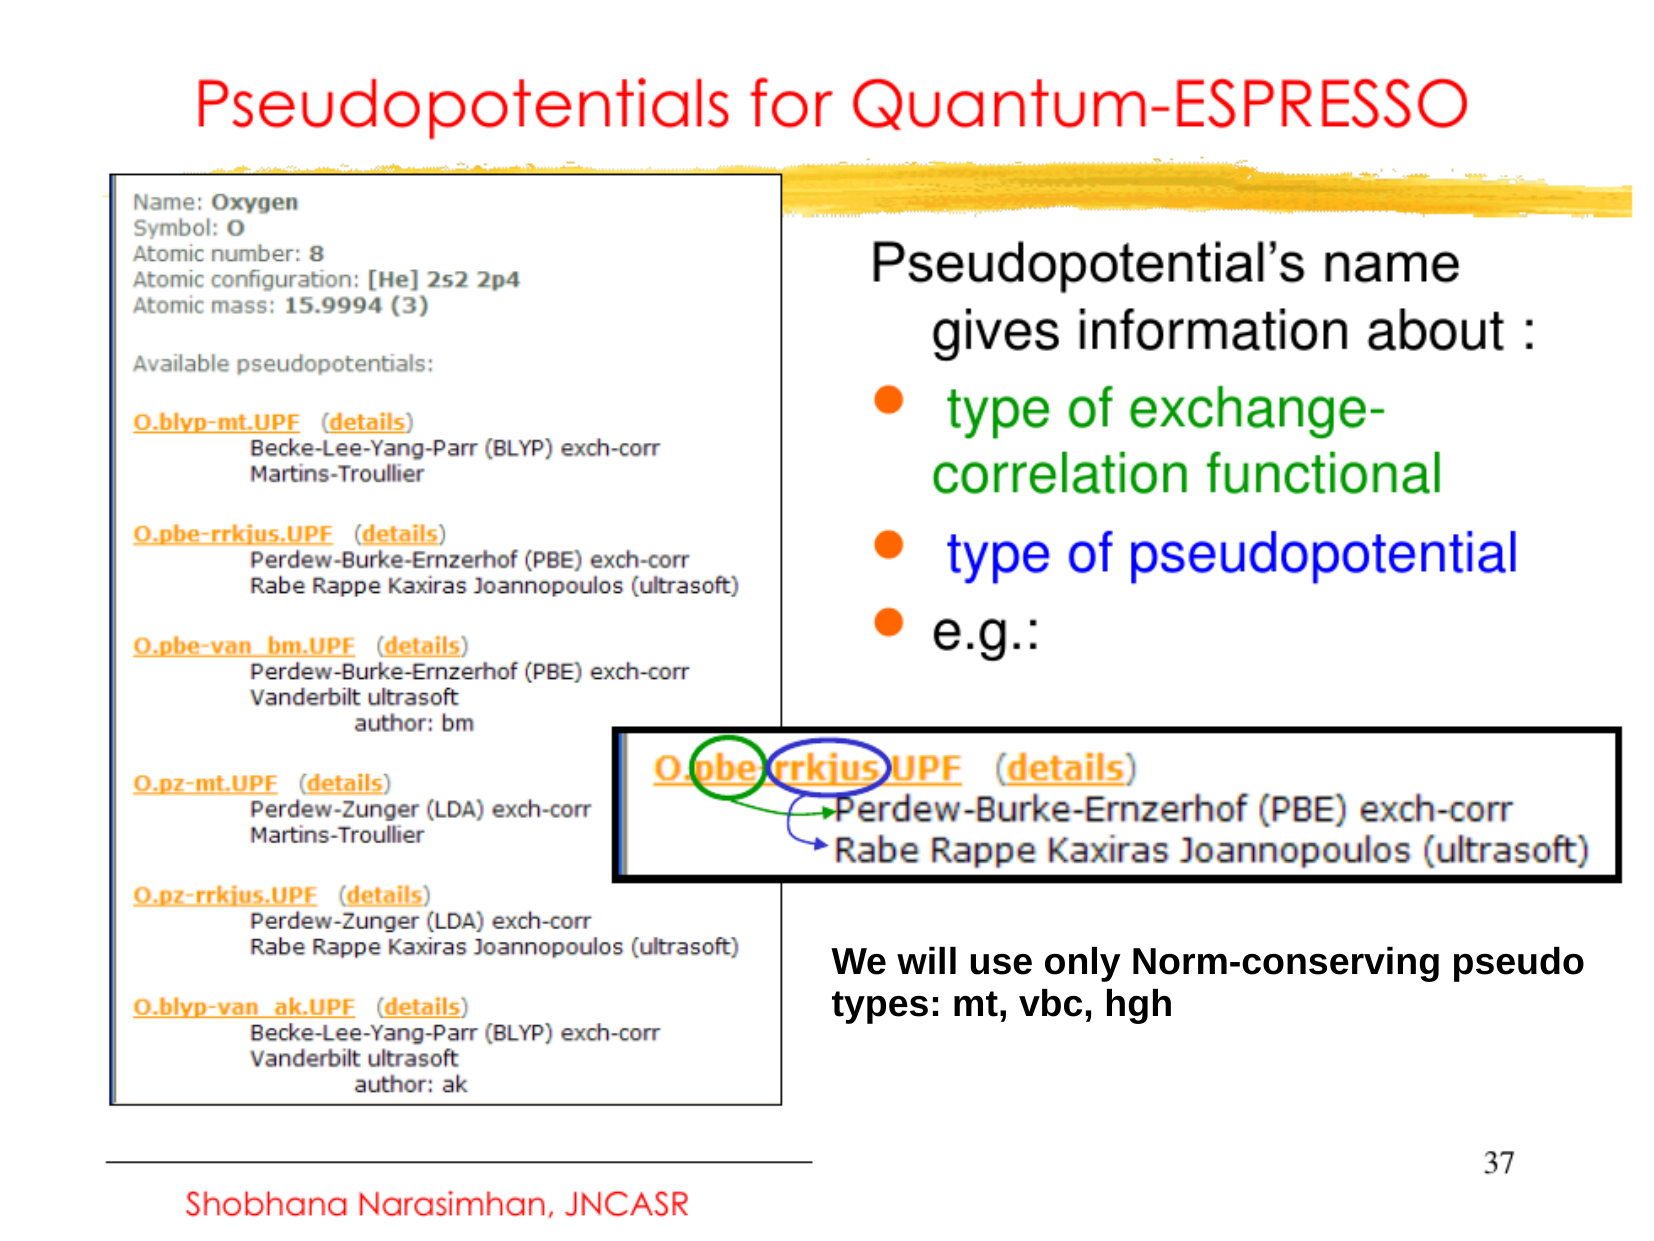

We will use only Norm-conserving pseudo
types: mt, vbc, hgh